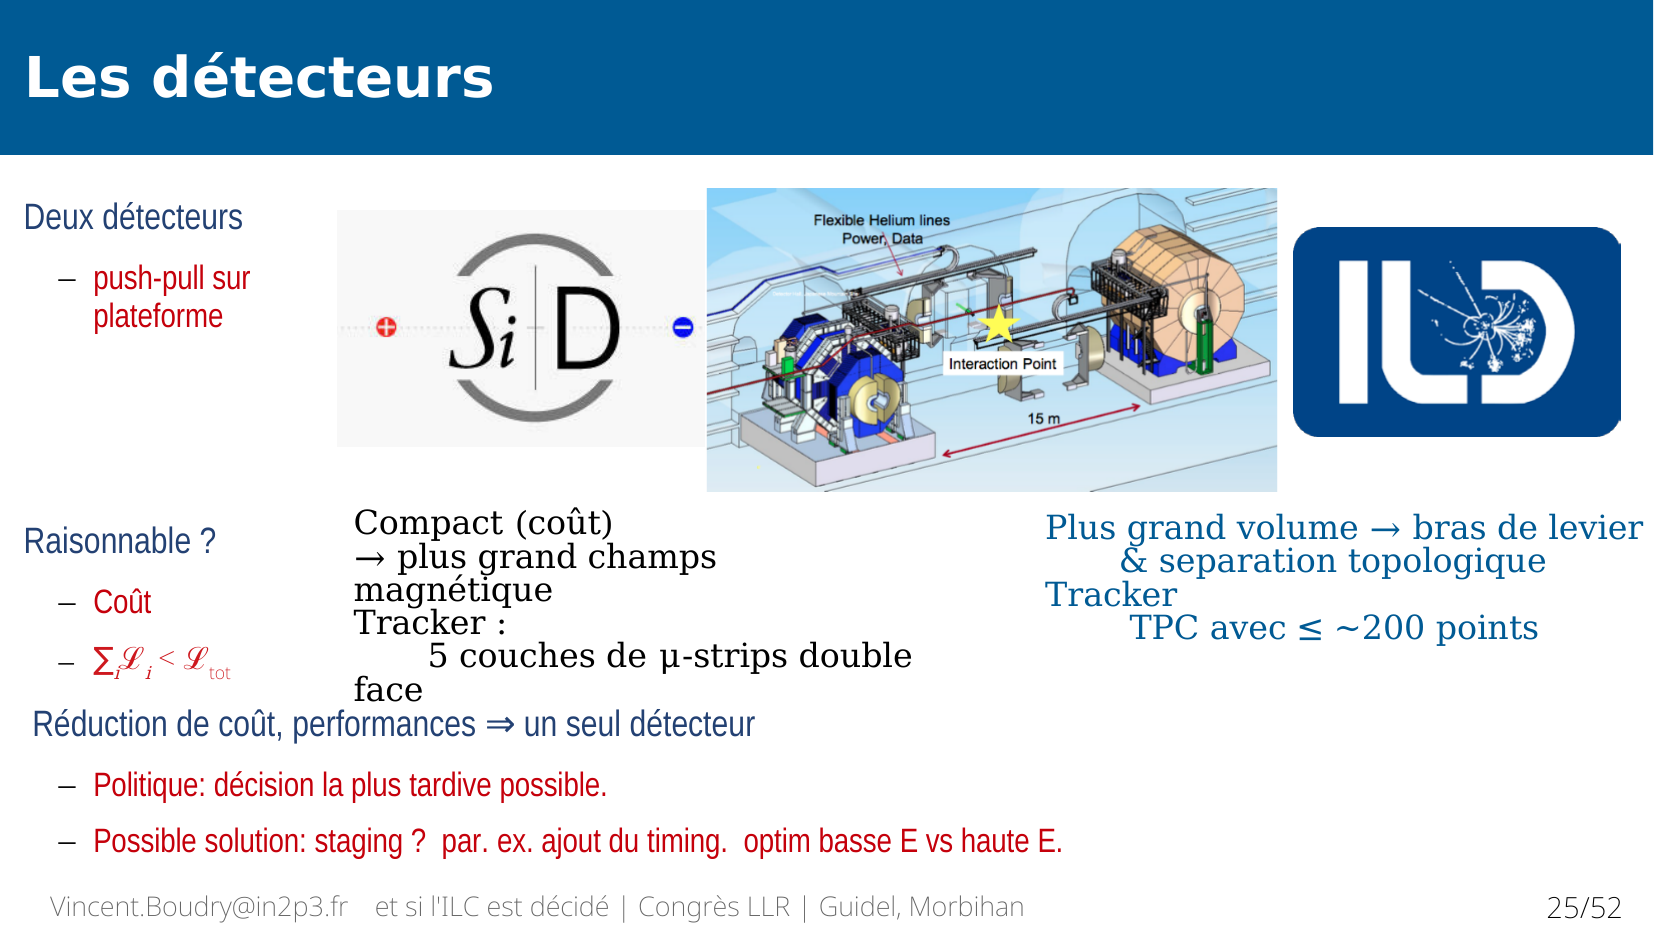

# Les détecteurs
Deux détecteurs
push-pull sur
plateforme
Raisonnable ?
Coût
∑iℒi < ℒtot
 Réduction de coût, performances ⇒ un seul détecteur
Politique: décision la plus tardive possible.
Possible solution: staging ? par. ex. ajout du timing. optim basse E vs haute E.
Compact (coût)
→ plus grand champs magnétique
Tracker :
	5 couches de μ-strips double face
Plus grand volume → bras de levier
	& separation topologique
Tracker
	 TPC avec ≤ ~200 points
et si l'ILC est décidé | Congrès LLR | Guidel, Morbihan
25